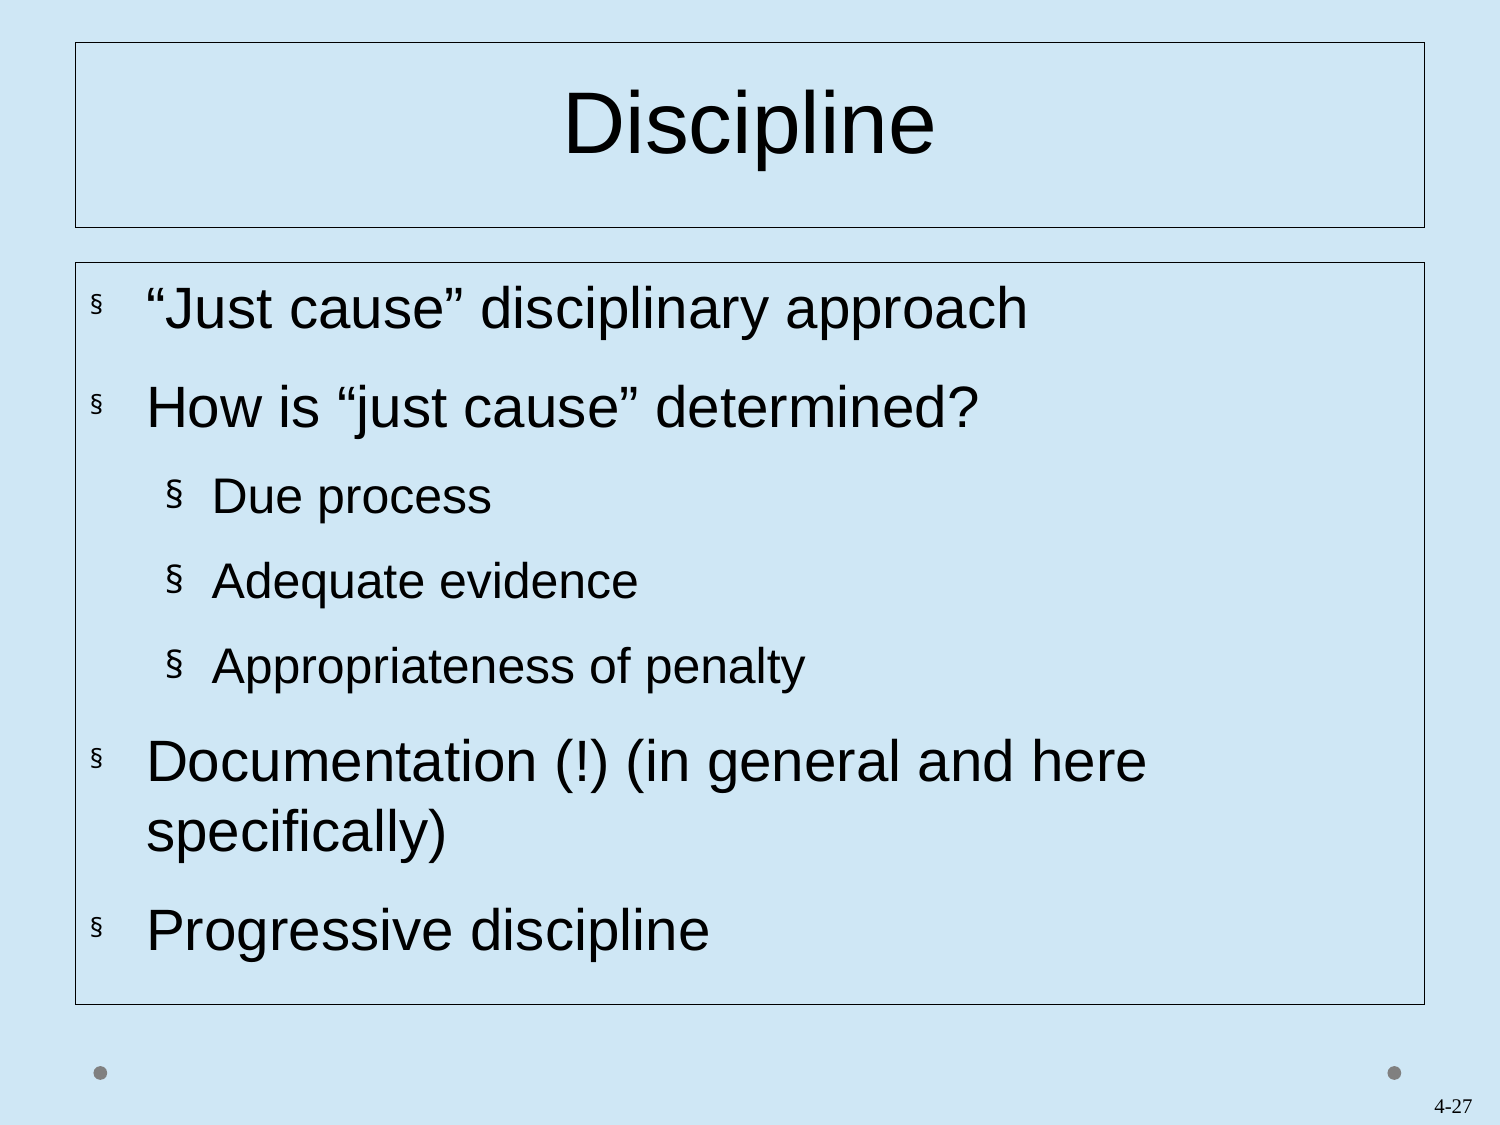

# Discipline
“Just cause” disciplinary approach
How is “just cause” determined?
Due process
Adequate evidence
Appropriateness of penalty
Documentation (!) (in general and here specifically)
Progressive discipline